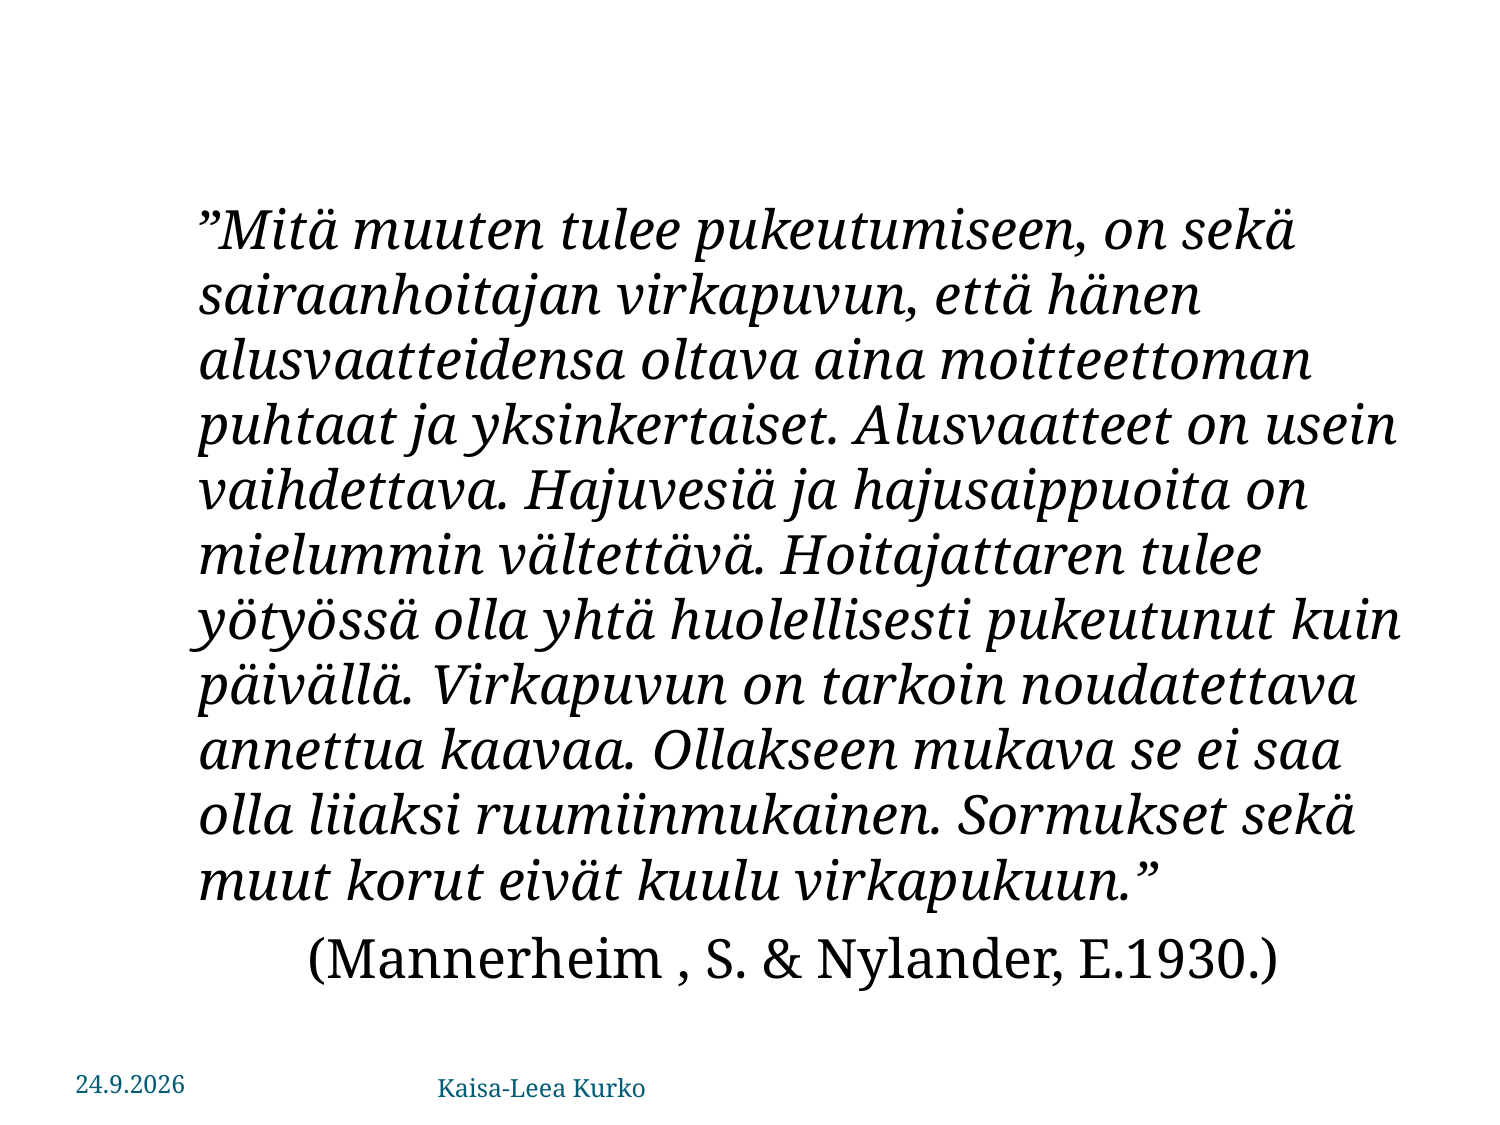

# ”Mitä muuten tulee pukeutumiseen, on sekä sairaanhoitajan virkapuvun, että hänen alusvaatteidensa oltava aina moitteettoman puhtaat ja yksinkertaiset. Alusvaatteet on usein vaihdettava. Hajuvesiä ja hajusaippuoita on mielummin vältettävä. Hoitajattaren tulee yötyössä olla yhtä huolellisesti pukeutunut kuin päivällä. Virkapuvun on tarkoin noudatettava annettua kaavaa. Ollakseen mukava se ei saa olla liiaksi ruumiinmukainen. Sormukset sekä muut korut eivät kuulu virkapukuun.”
 (Mannerheim , S. & Nylander, E.1930.)
Kaisa-Leea Kurko